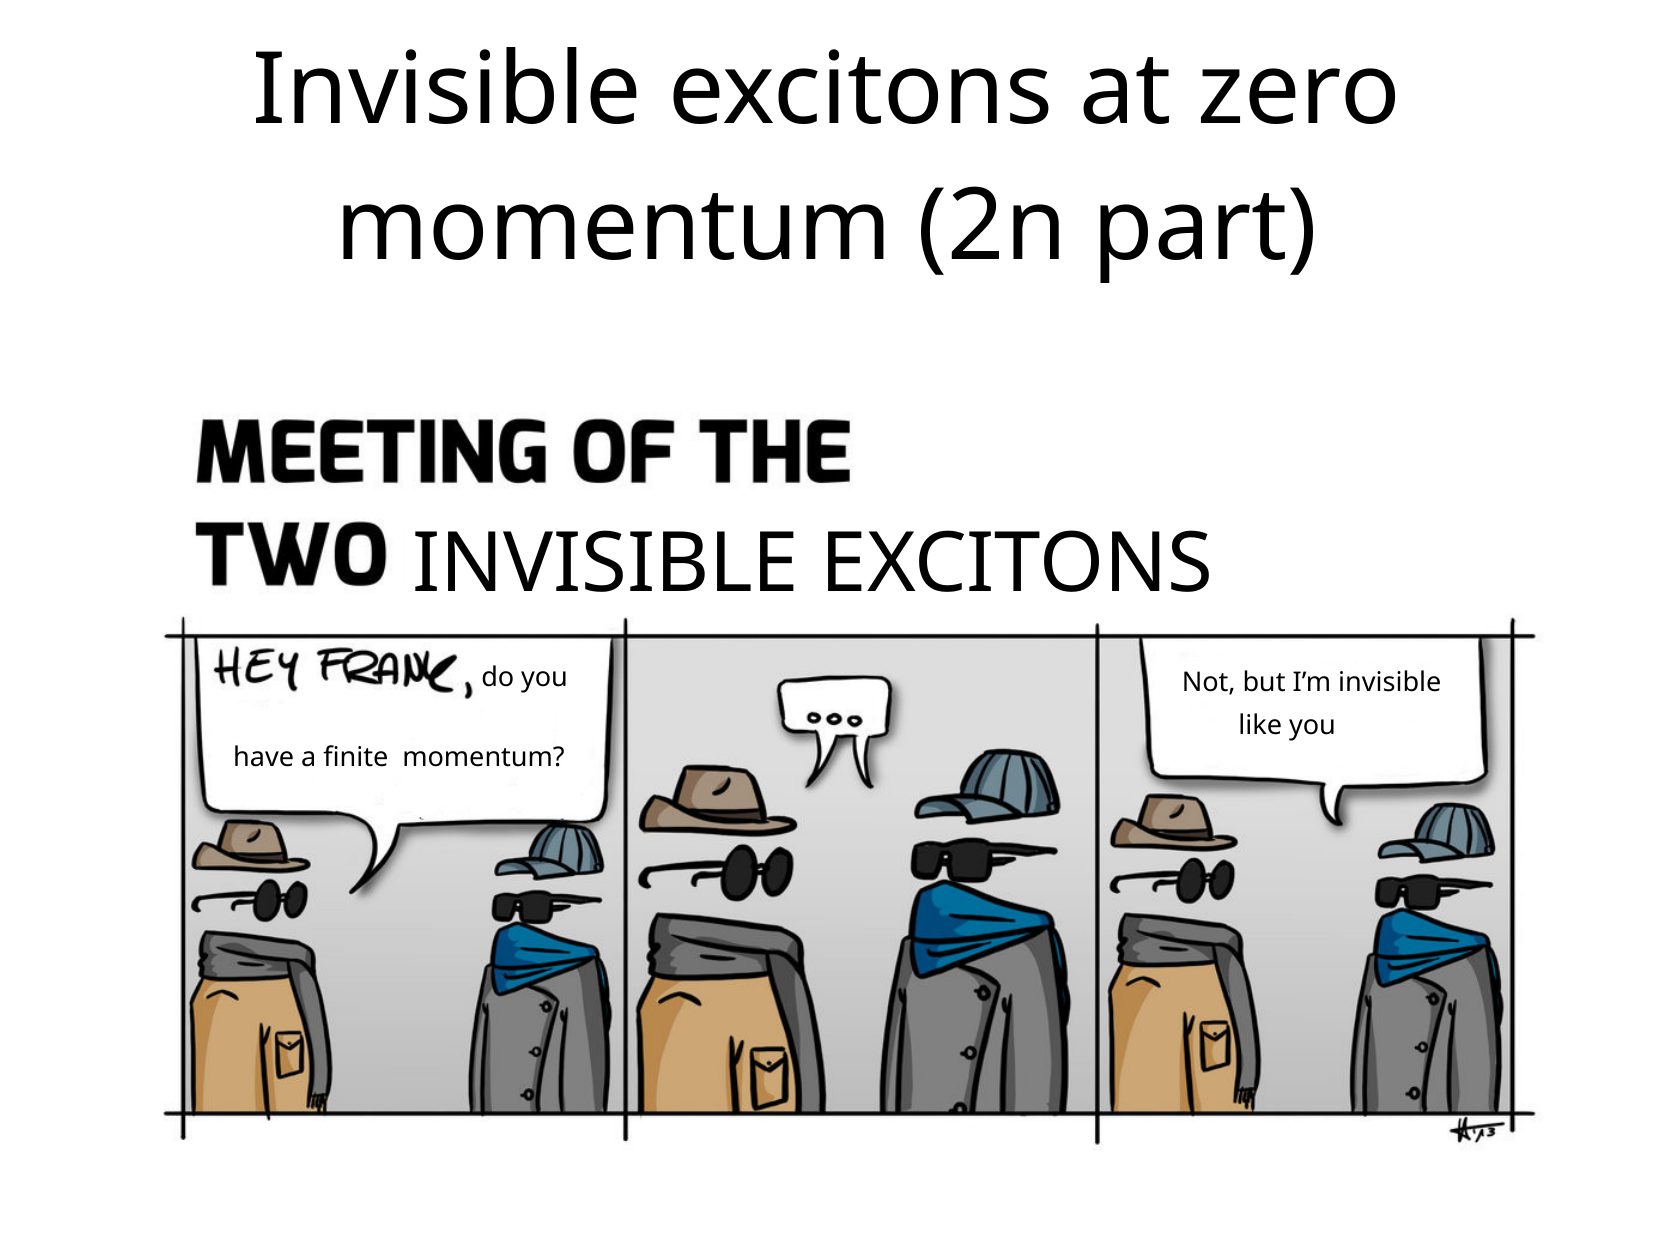

# Invisible excitons at zero momentum (2n part)
INVISIBLE EXCITONS
 Not, but I’m invisible
 like you
 do you
 have a finite momentum?